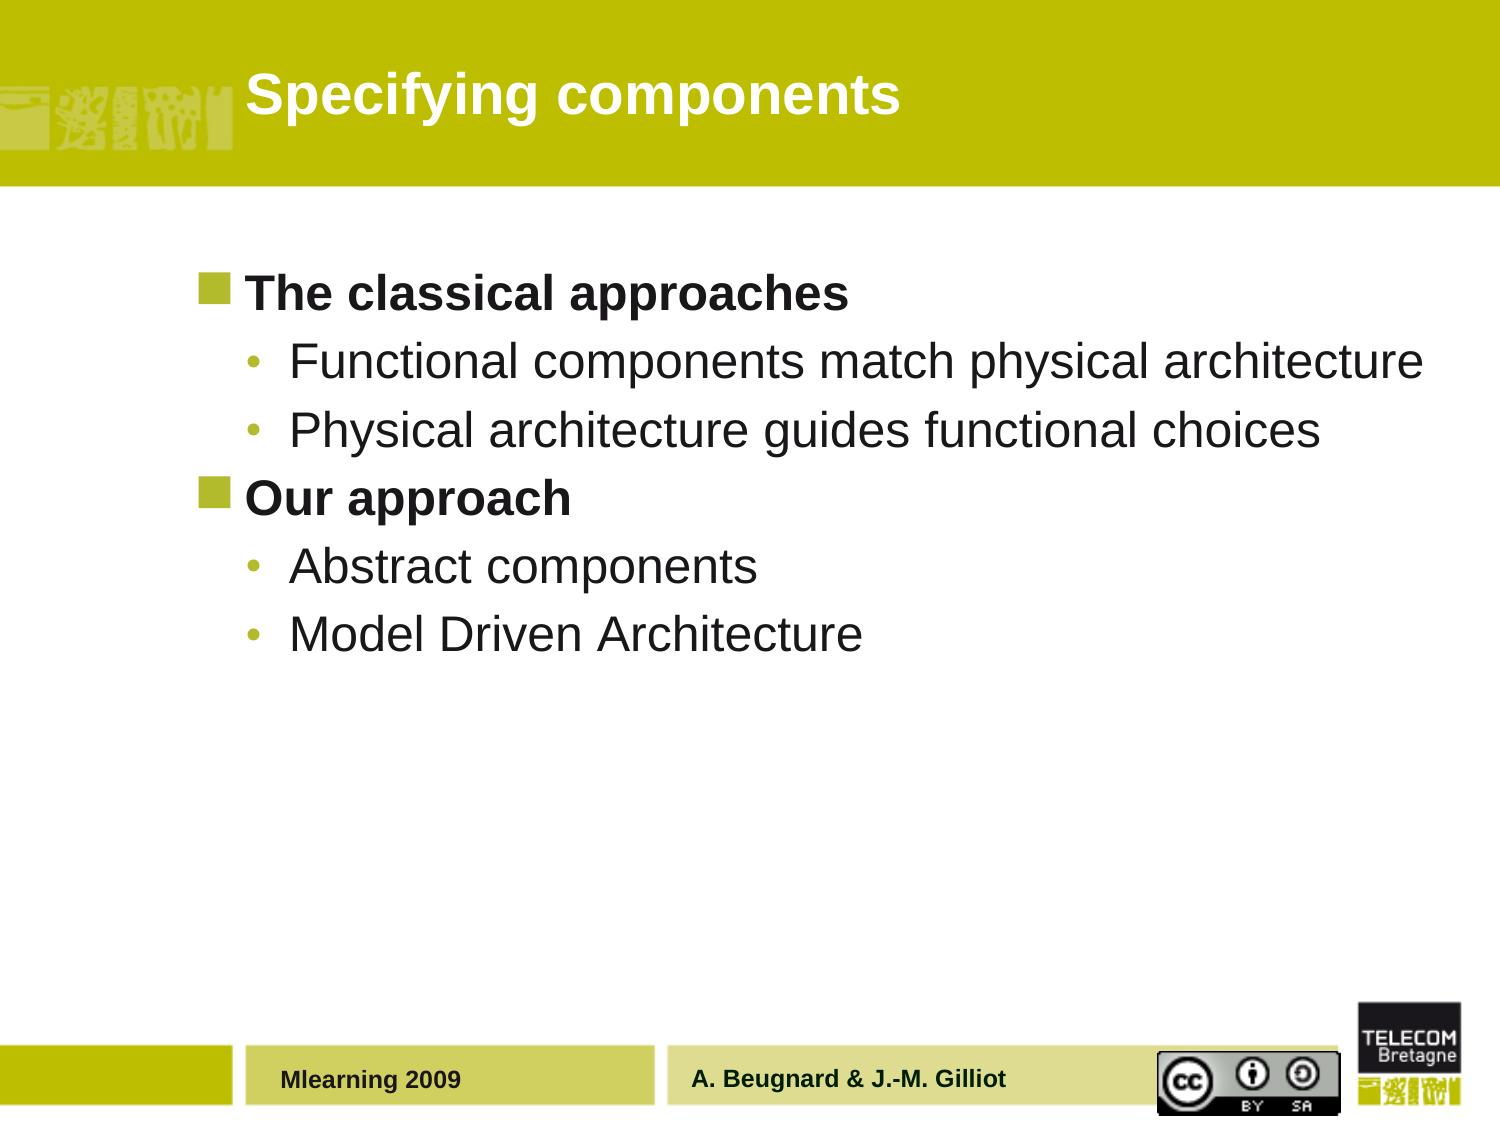

# Specifying components
The classical approaches
Functional components match physical architecture
Physical architecture guides functional choices
Our approach
Abstract components
Model Driven Architecture